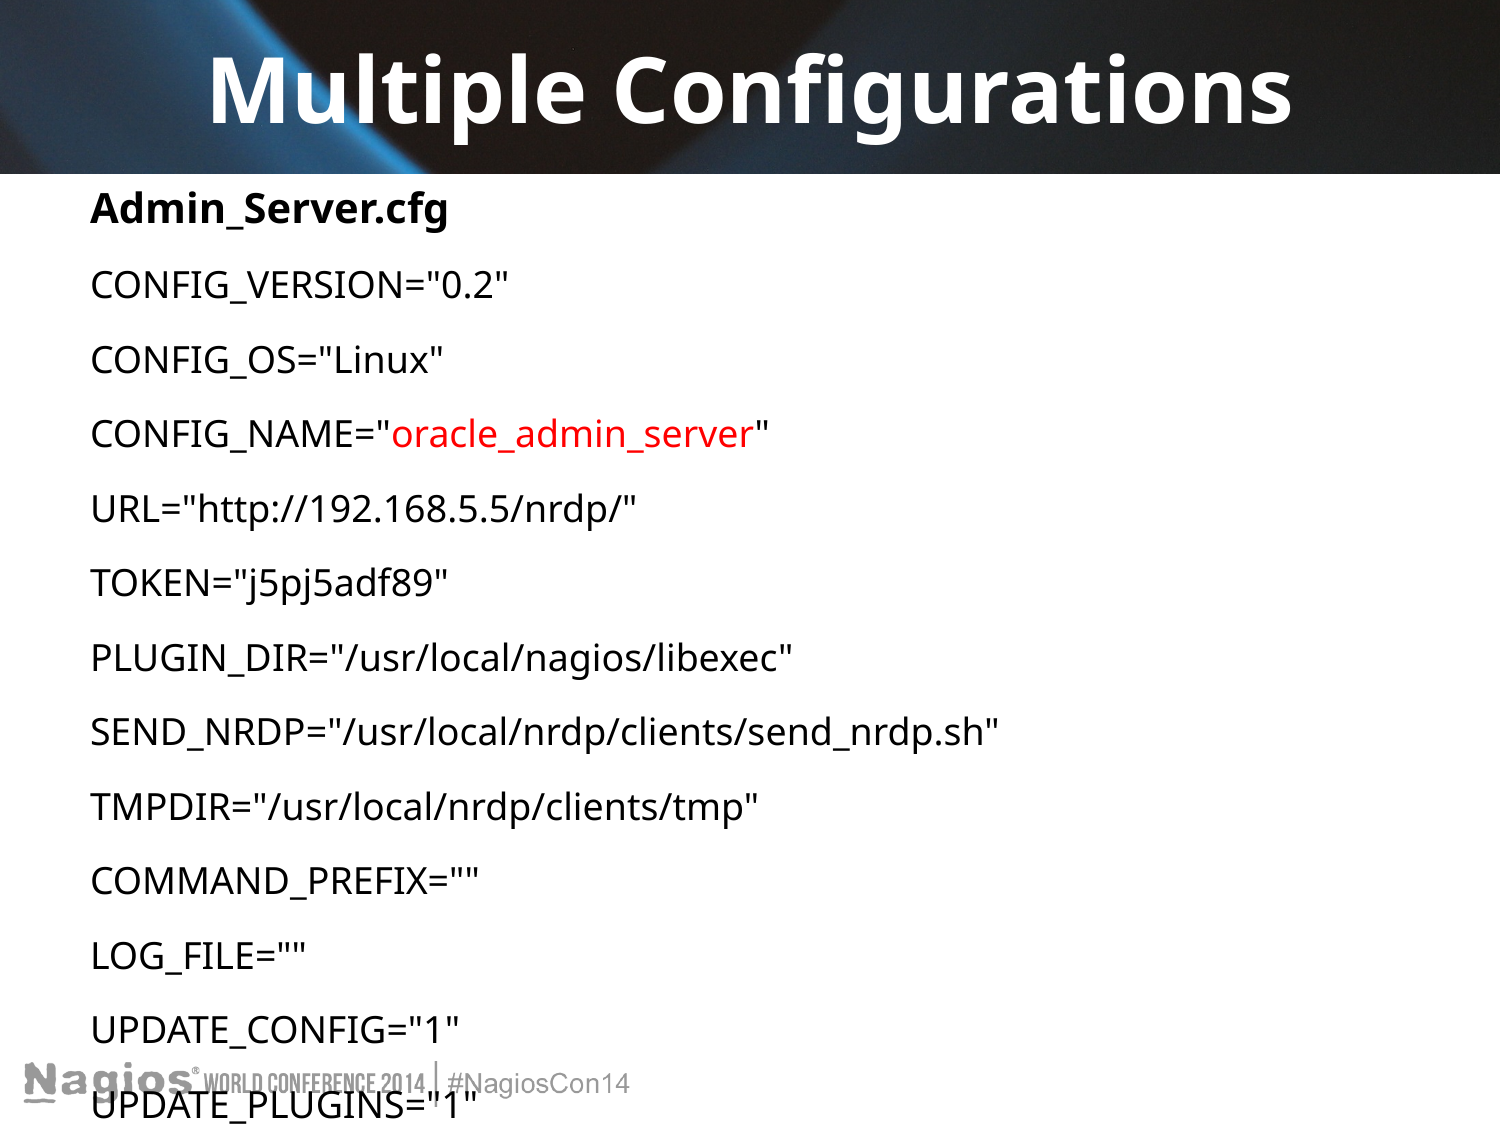

# Multiple Configurations
Admin_Server.cfg
CONFIG_VERSION="0.2"
CONFIG_OS="Linux"
CONFIG_NAME="oracle_admin_server"
URL="http://192.168.5.5/nrdp/"
TOKEN="j5pj5adf89"
PLUGIN_DIR="/usr/local/nagios/libexec"
SEND_NRDP="/usr/local/nrdp/clients/send_nrdp.sh"
TMPDIR="/usr/local/nrdp/clients/tmp"
COMMAND_PREFIX=""
LOG_FILE=""
UPDATE_CONFIG="1"
UPDATE_PLUGINS="1"
command[ADMIN]=/usr/local/nagios/libexec/check_url.pl http://example.com:8000
command[Apps Listener]=/usr/local/nagios/libexec/check_procs -c 1:1 -a APPS_$NAGSID -C tnslsnr -u $USER
command[Apache Server]=/usr/local/nagios/libexec/check_http -H example.com -p 8000 -w 5 -c 10
command[OACore Server]=/usr/local/nagios/libexec/check_procs -w 2:5 -c 1:5 -a name=oacore -C java -u $USER
command[OAFM Server]=/usr/local/nagios/libexec/check_procs -w 1:5 -c 1:5 -a name=oafm -C java -u $USER